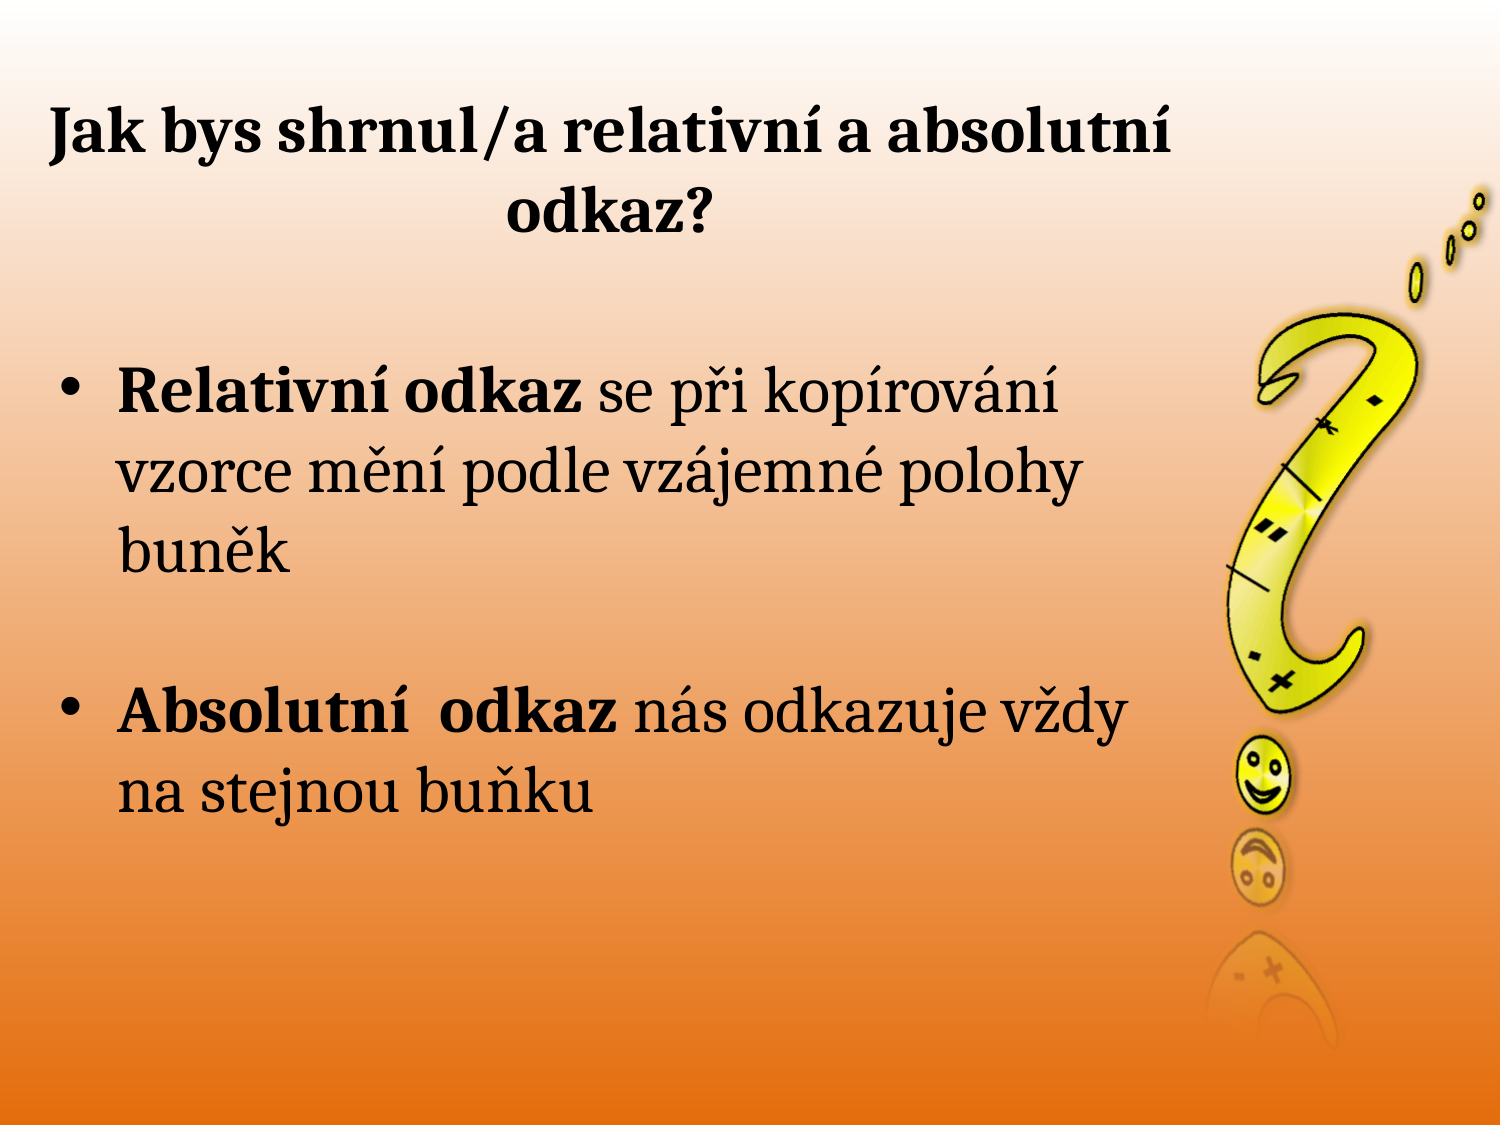

Jak bys shrnul/a relativní a absolutní odkaz?
Relativní odkaz se při kopírování vzorce mění podle vzájemné polohy buněk
Absolutní odkaz nás odkazuje vždy na stejnou buňku